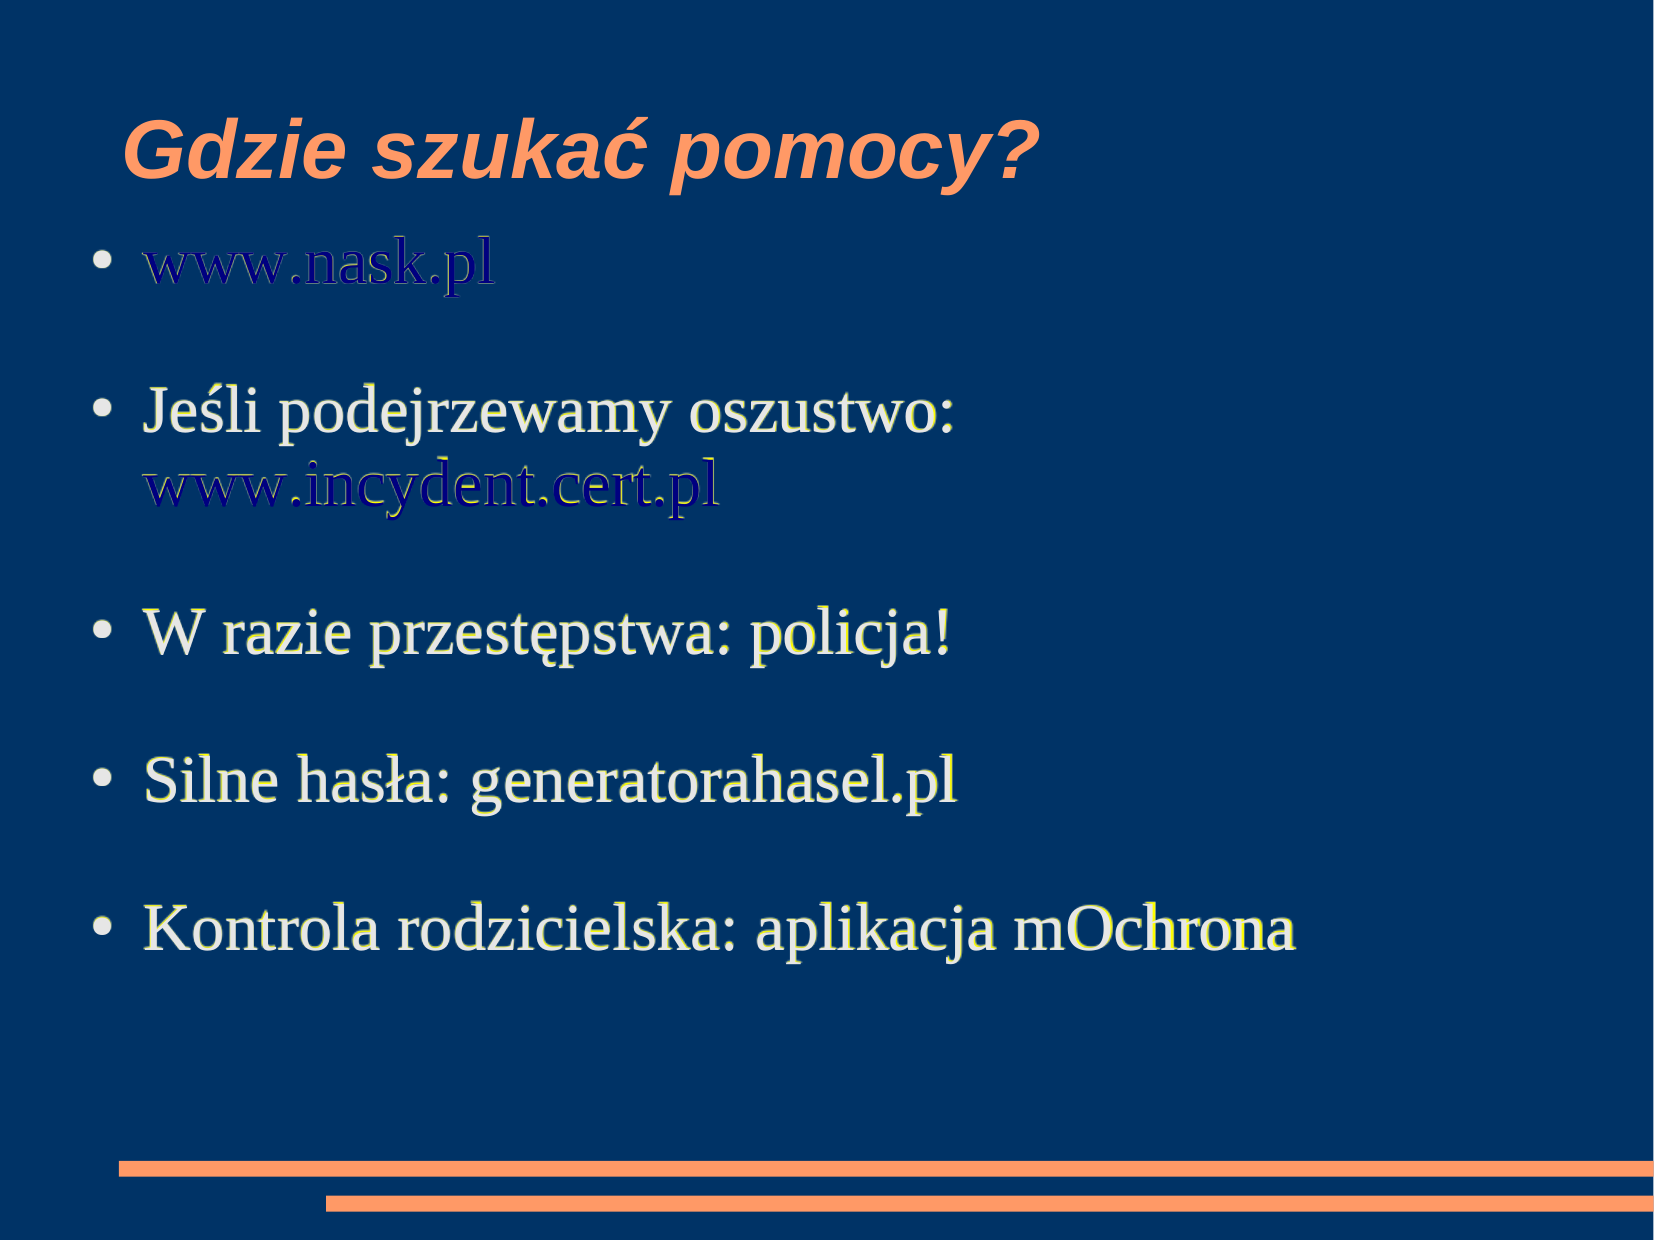

# Gdzie szukać pomocy?
www.nask.pl
Jeśli podejrzewamy oszustwo:
www.incydent.cert.pl
W razie przestępstwa: policja!
Silne hasła: generatorahasel.pl
Kontrola rodzicielska: aplikacja mOchrona